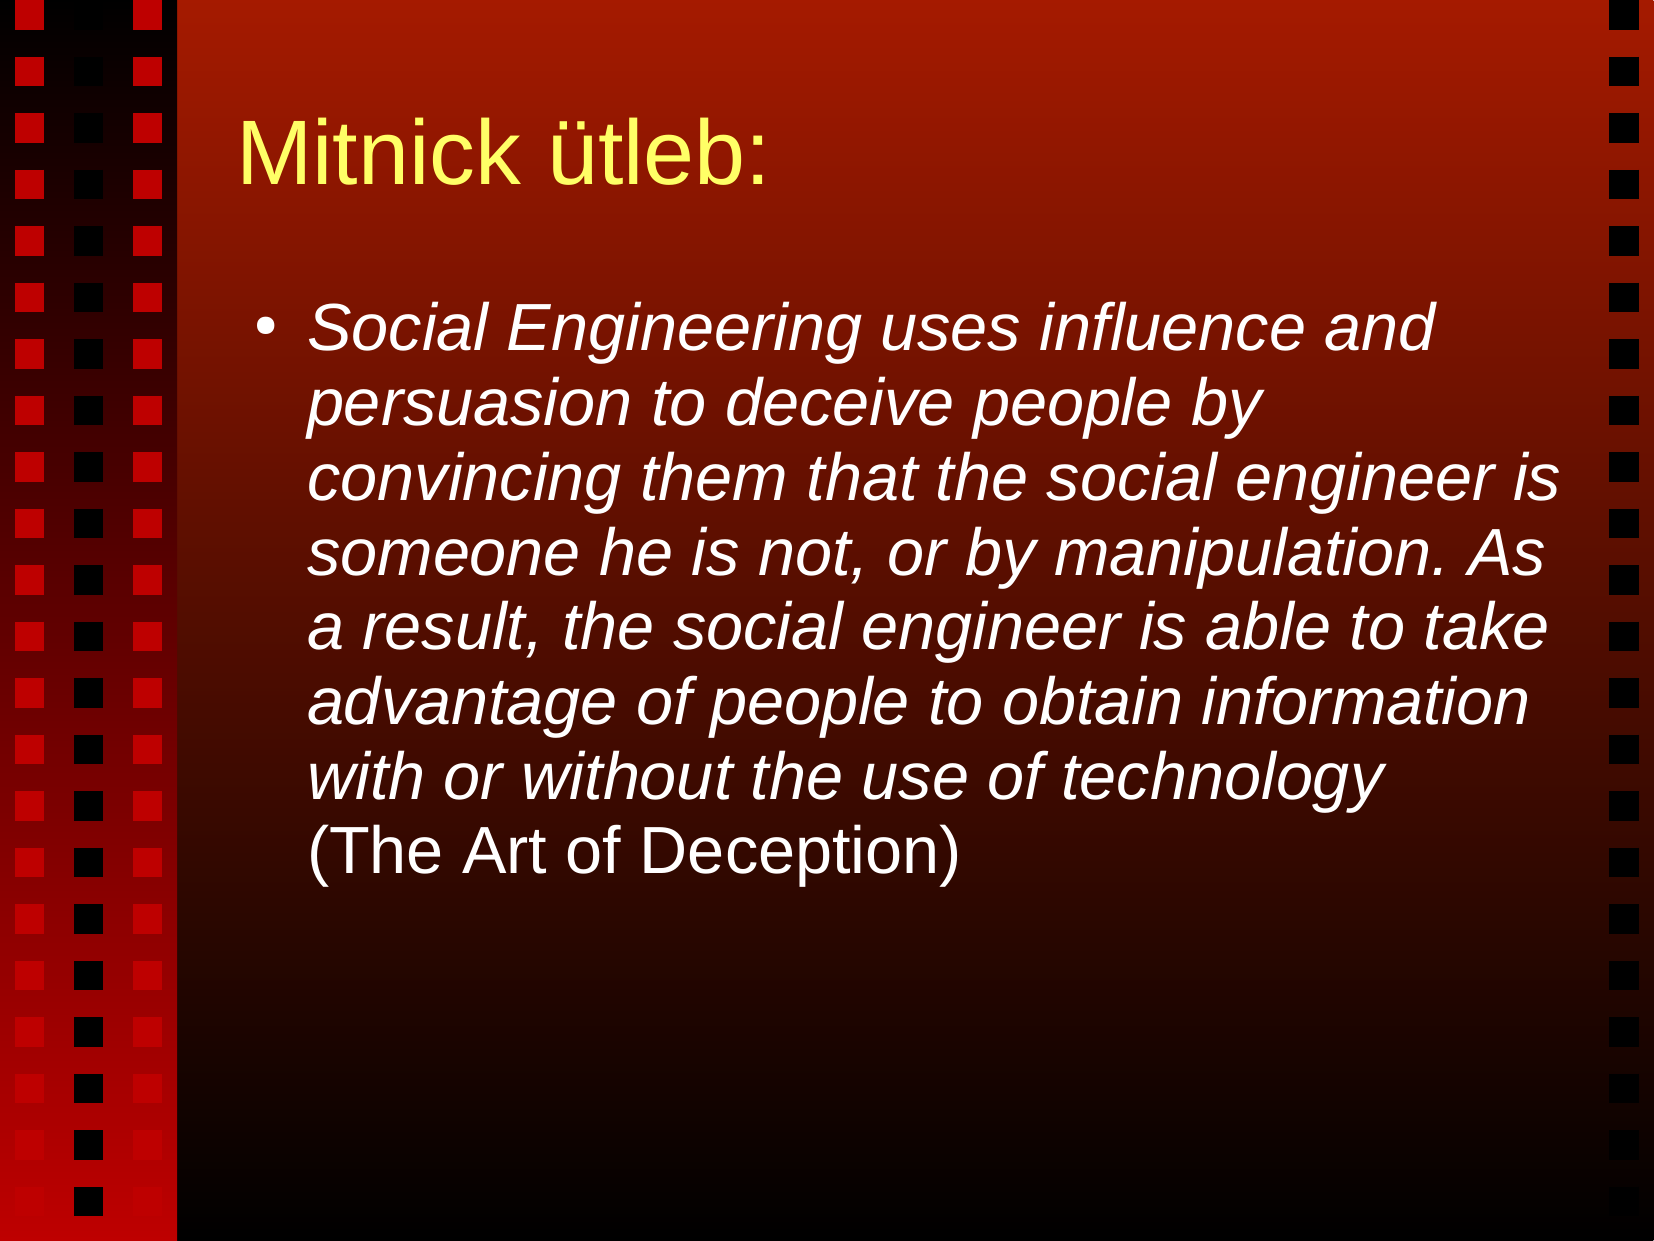

# Mitnick ütleb:
Social Engineering uses influence and persuasion to deceive people by convincing them that the social engineer is someone he is not, or by manipulation. As a result, the social engineer is able to take advantage of people to obtain information with or without the use of technology
(The Art of Deception)